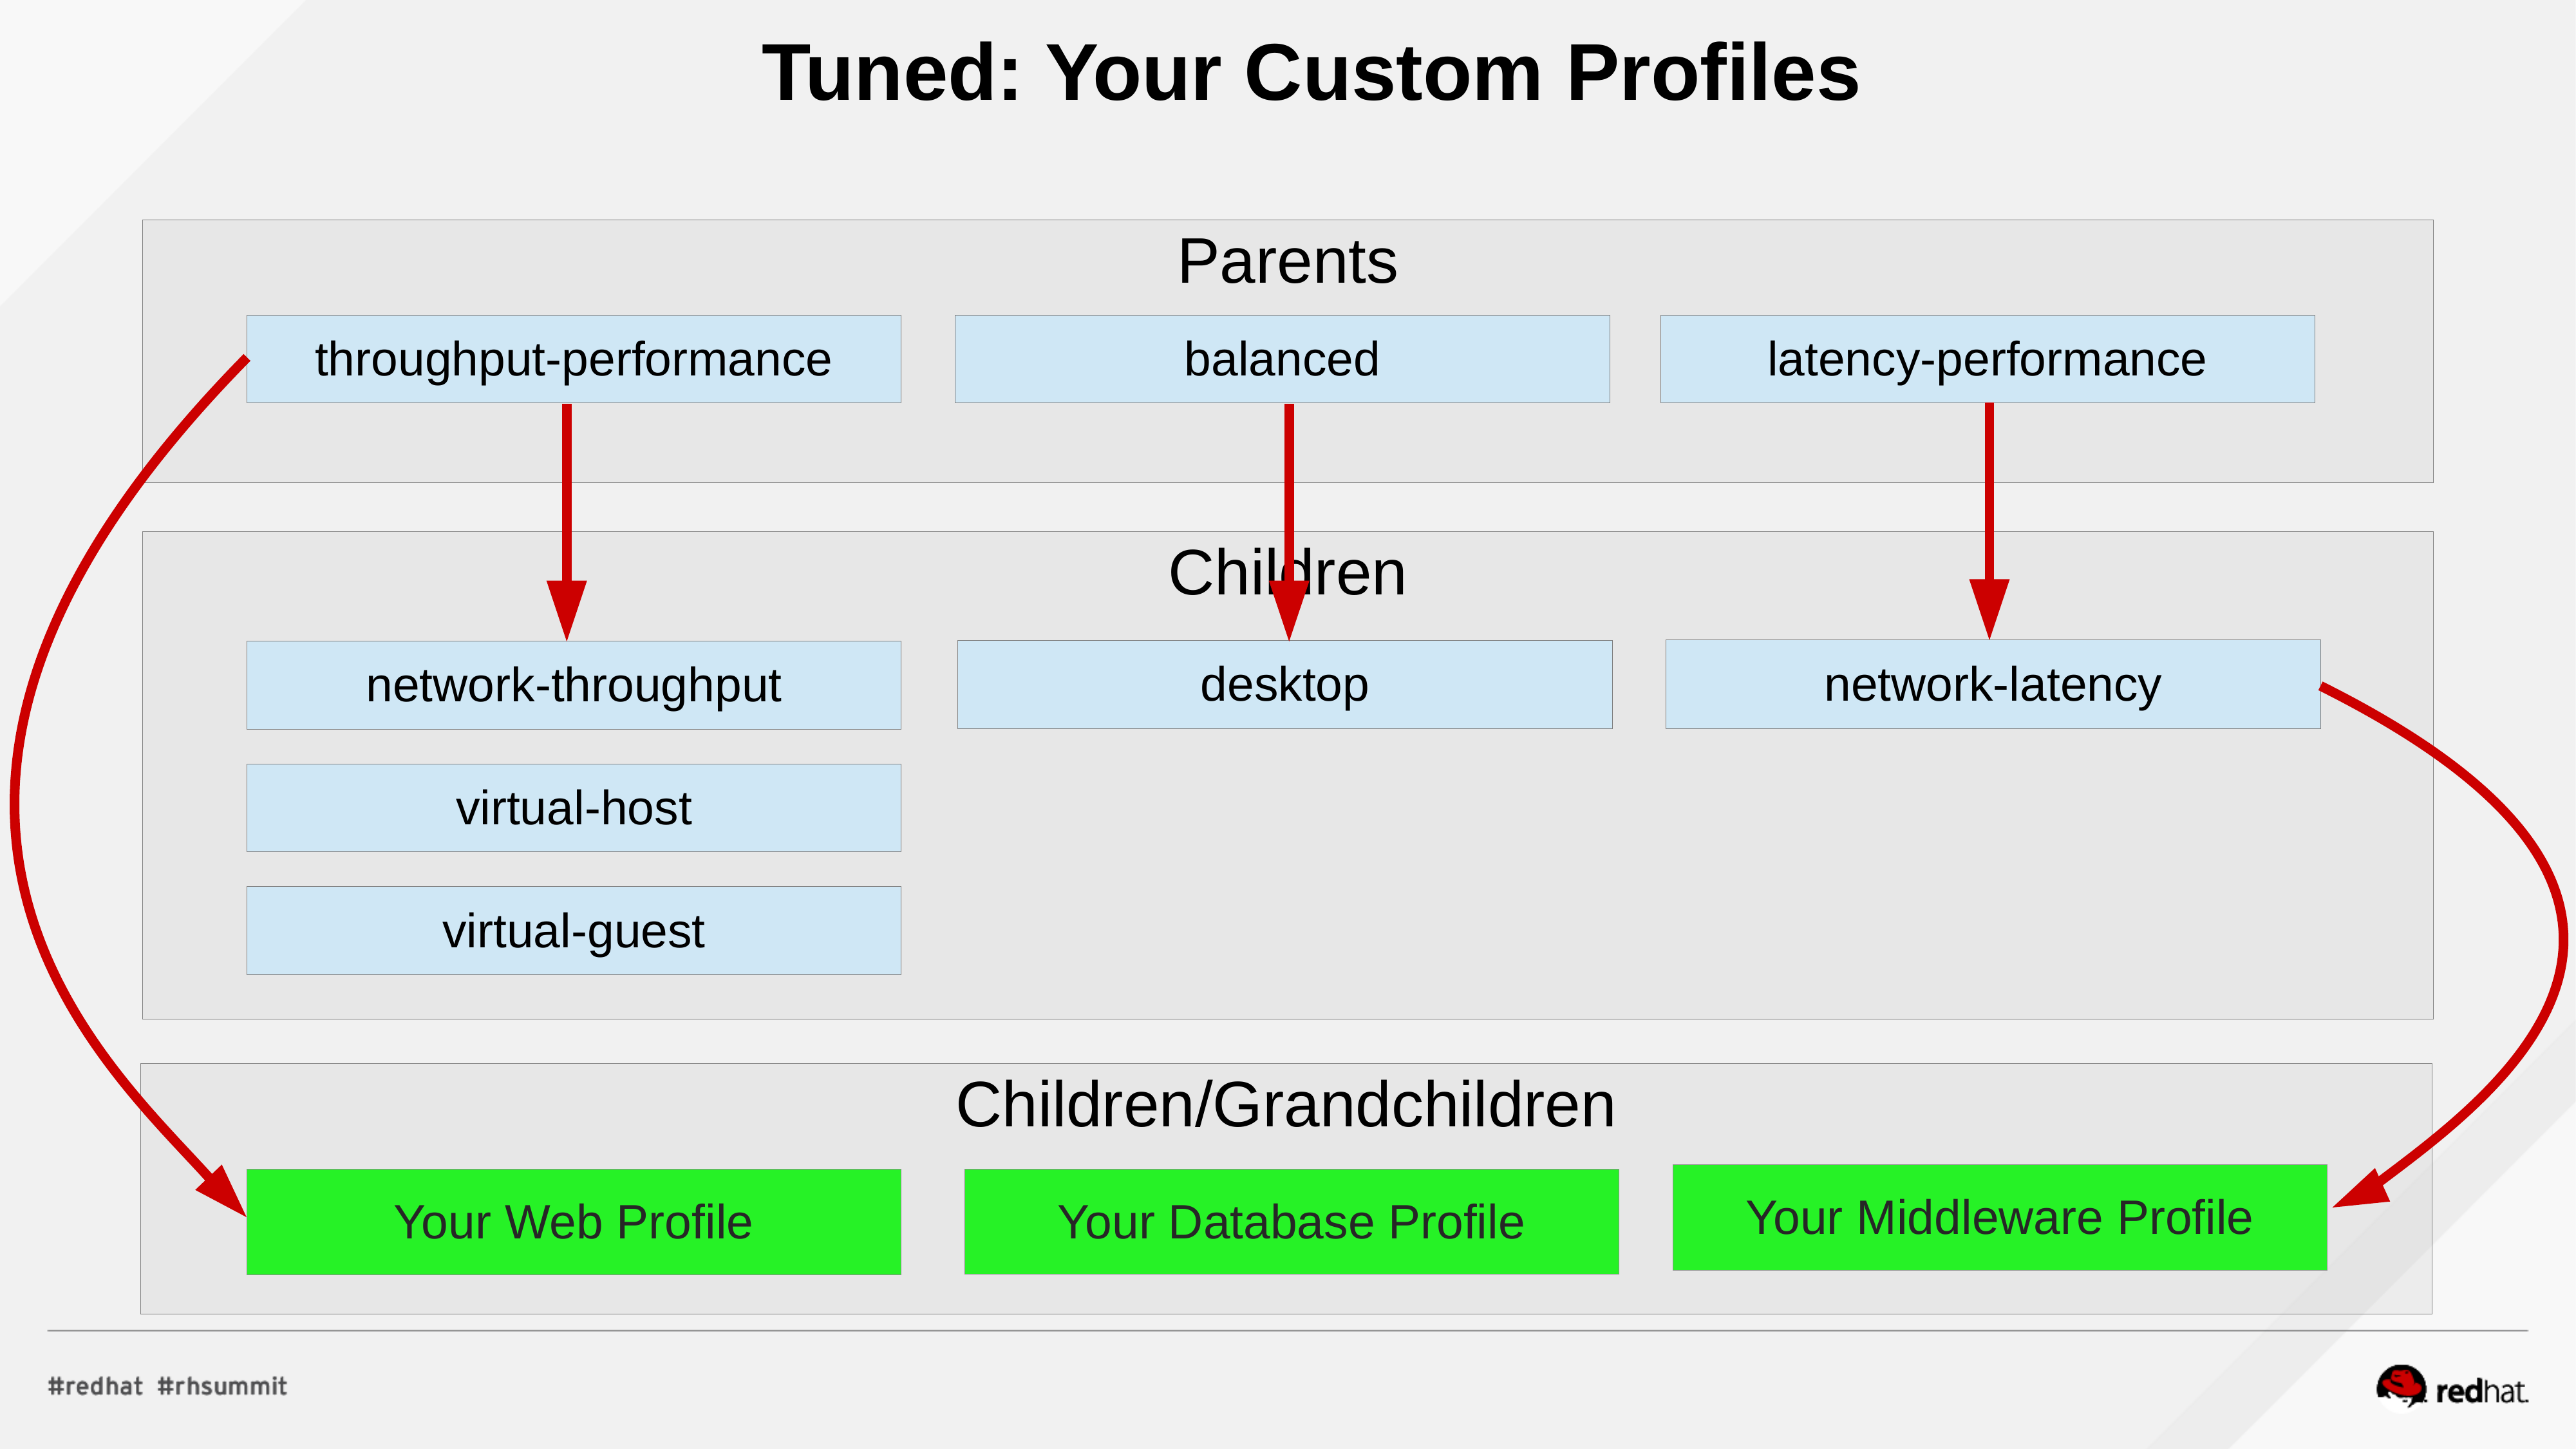

# Tuned: Your Custom Profiles
Parents
throughput-performance
latency-performance
balanced
Children
network-latency
desktop
network-throughput
virtual-host
virtual-guest
Children/Grandchildren
Your Middleware Profile
Your Database Profile
Your Web Profile